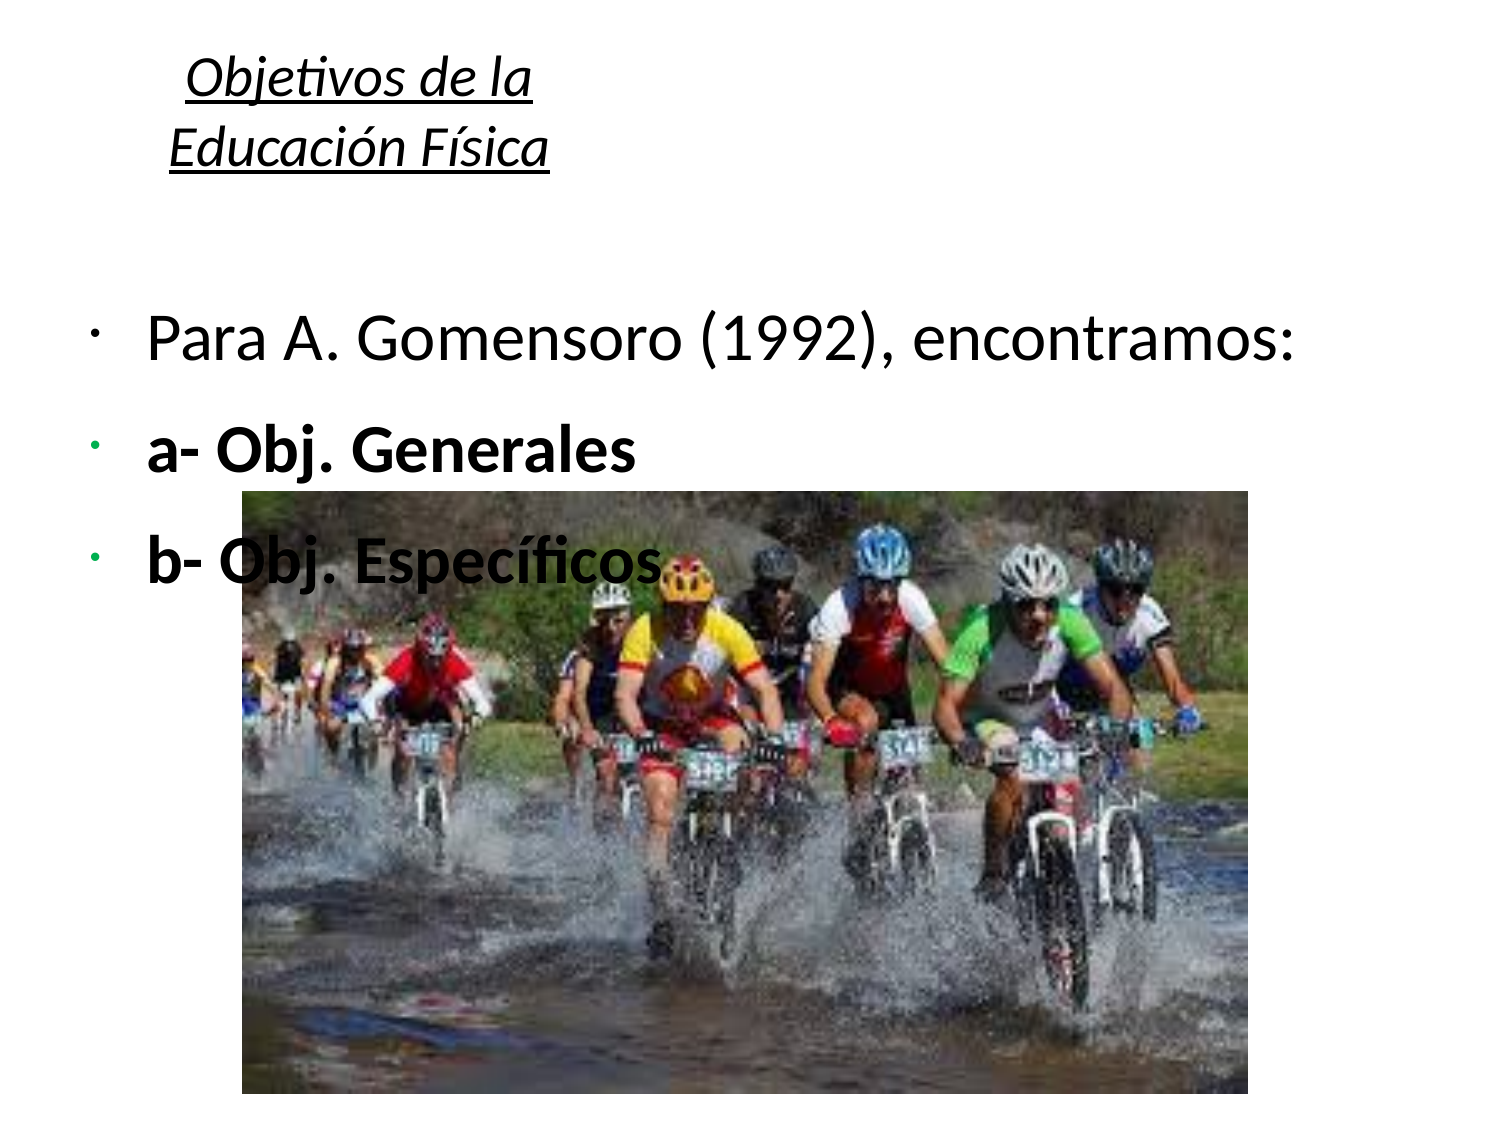

# Objetivos de la Educación Física
Para A. Gomensoro (1992), encontramos:
a- Obj. Generales
b- Obj. Específicos